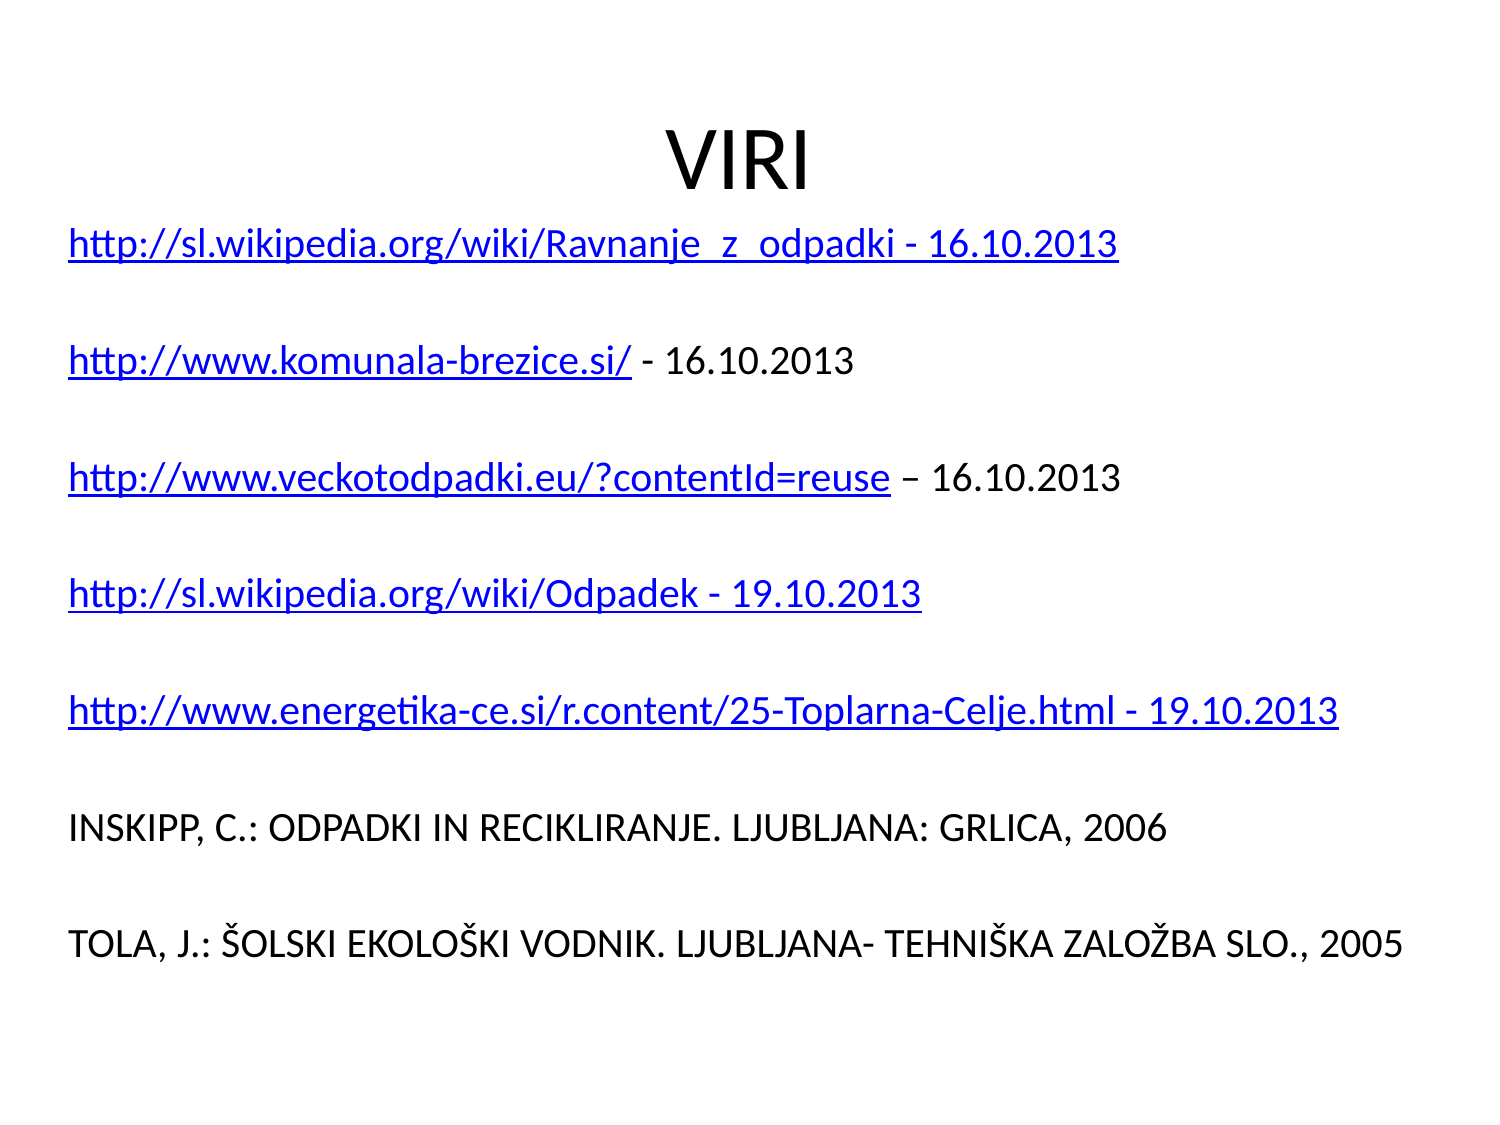

# VIRI
http://sl.wikipedia.org/wiki/Ravnanje_z_odpadki - 16.10.2013
http://www.komunala-brezice.si/ - 16.10.2013
http://www.veckotodpadki.eu/?contentId=reuse – 16.10.2013
http://sl.wikipedia.org/wiki/Odpadek - 19.10.2013
http://www.energetika-ce.si/r.content/25-Toplarna-Celje.html - 19.10.2013
INSKIPP, C.: ODPADKI IN RECIKLIRANJE. LJUBLJANA: GRLICA, 2006
TOLA, J.: ŠOLSKI EKOLOŠKI VODNIK. LJUBLJANA- TEHNIŠKA ZALOŽBA SLO., 2005